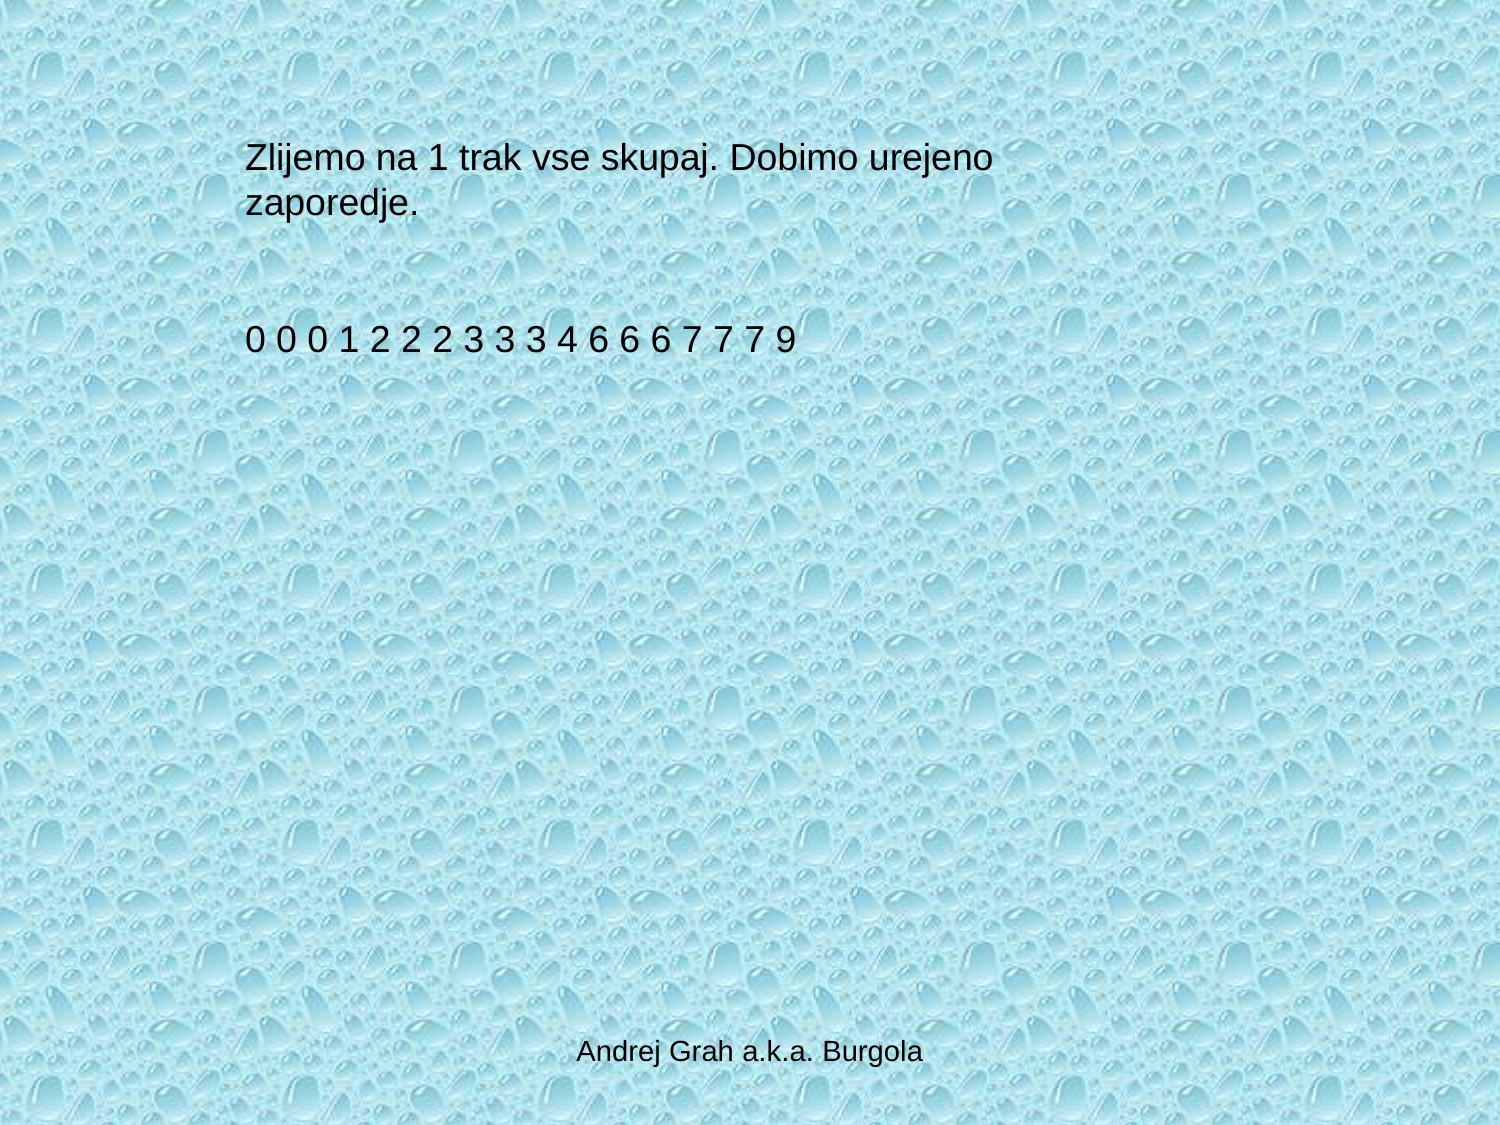

Zlijemo na 1 trak vse skupaj. Dobimo urejeno zaporedje.
0 0 0 1 2 2 2 3 3 3 4 6 6 6 7 7 7 9
Andrej Grah a.k.a. Burgola